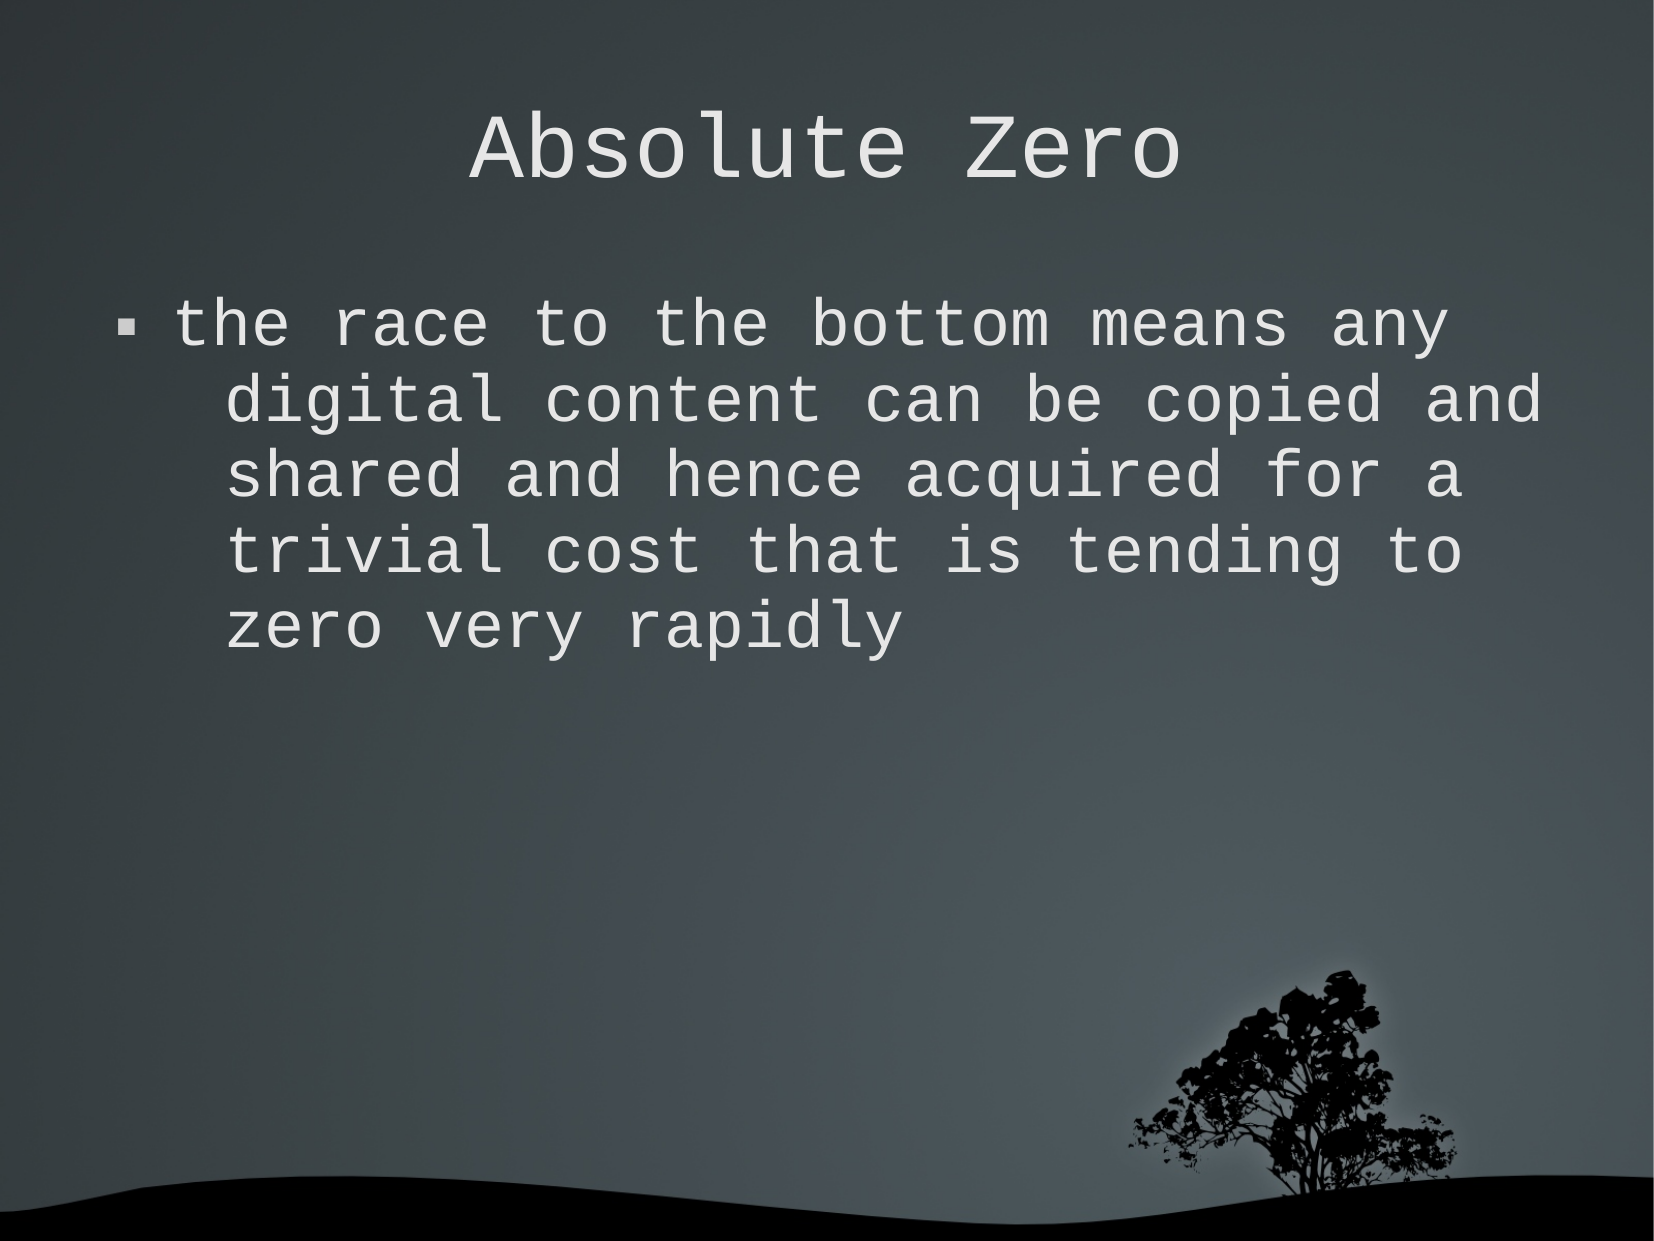

# Absolute Zero
the race to the bottom means any digital content can be copied and shared and hence acquired for a trivial cost that is tending to zero very rapidly